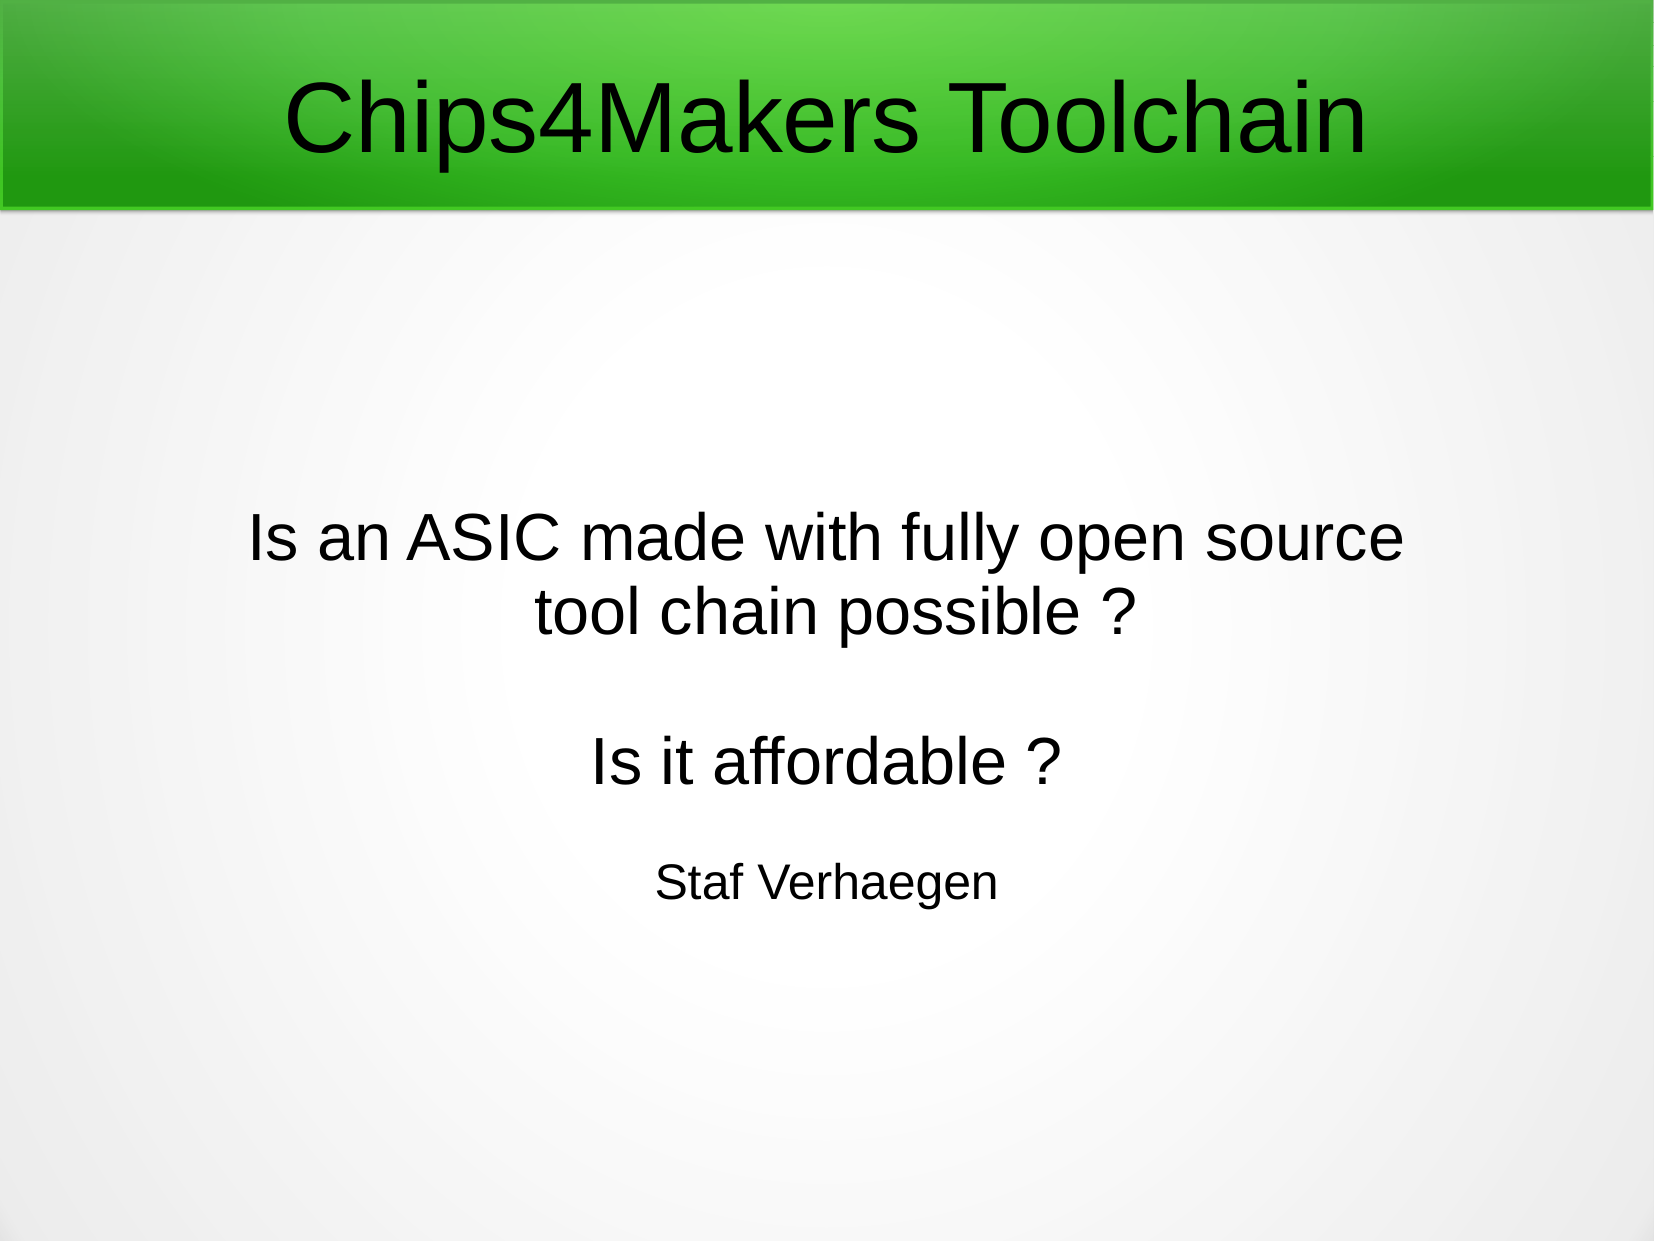

# Chips4Makers Toolchain
Is an ASIC made with fully open source
 tool chain possible ?
Is it affordable ?
Staf Verhaegen